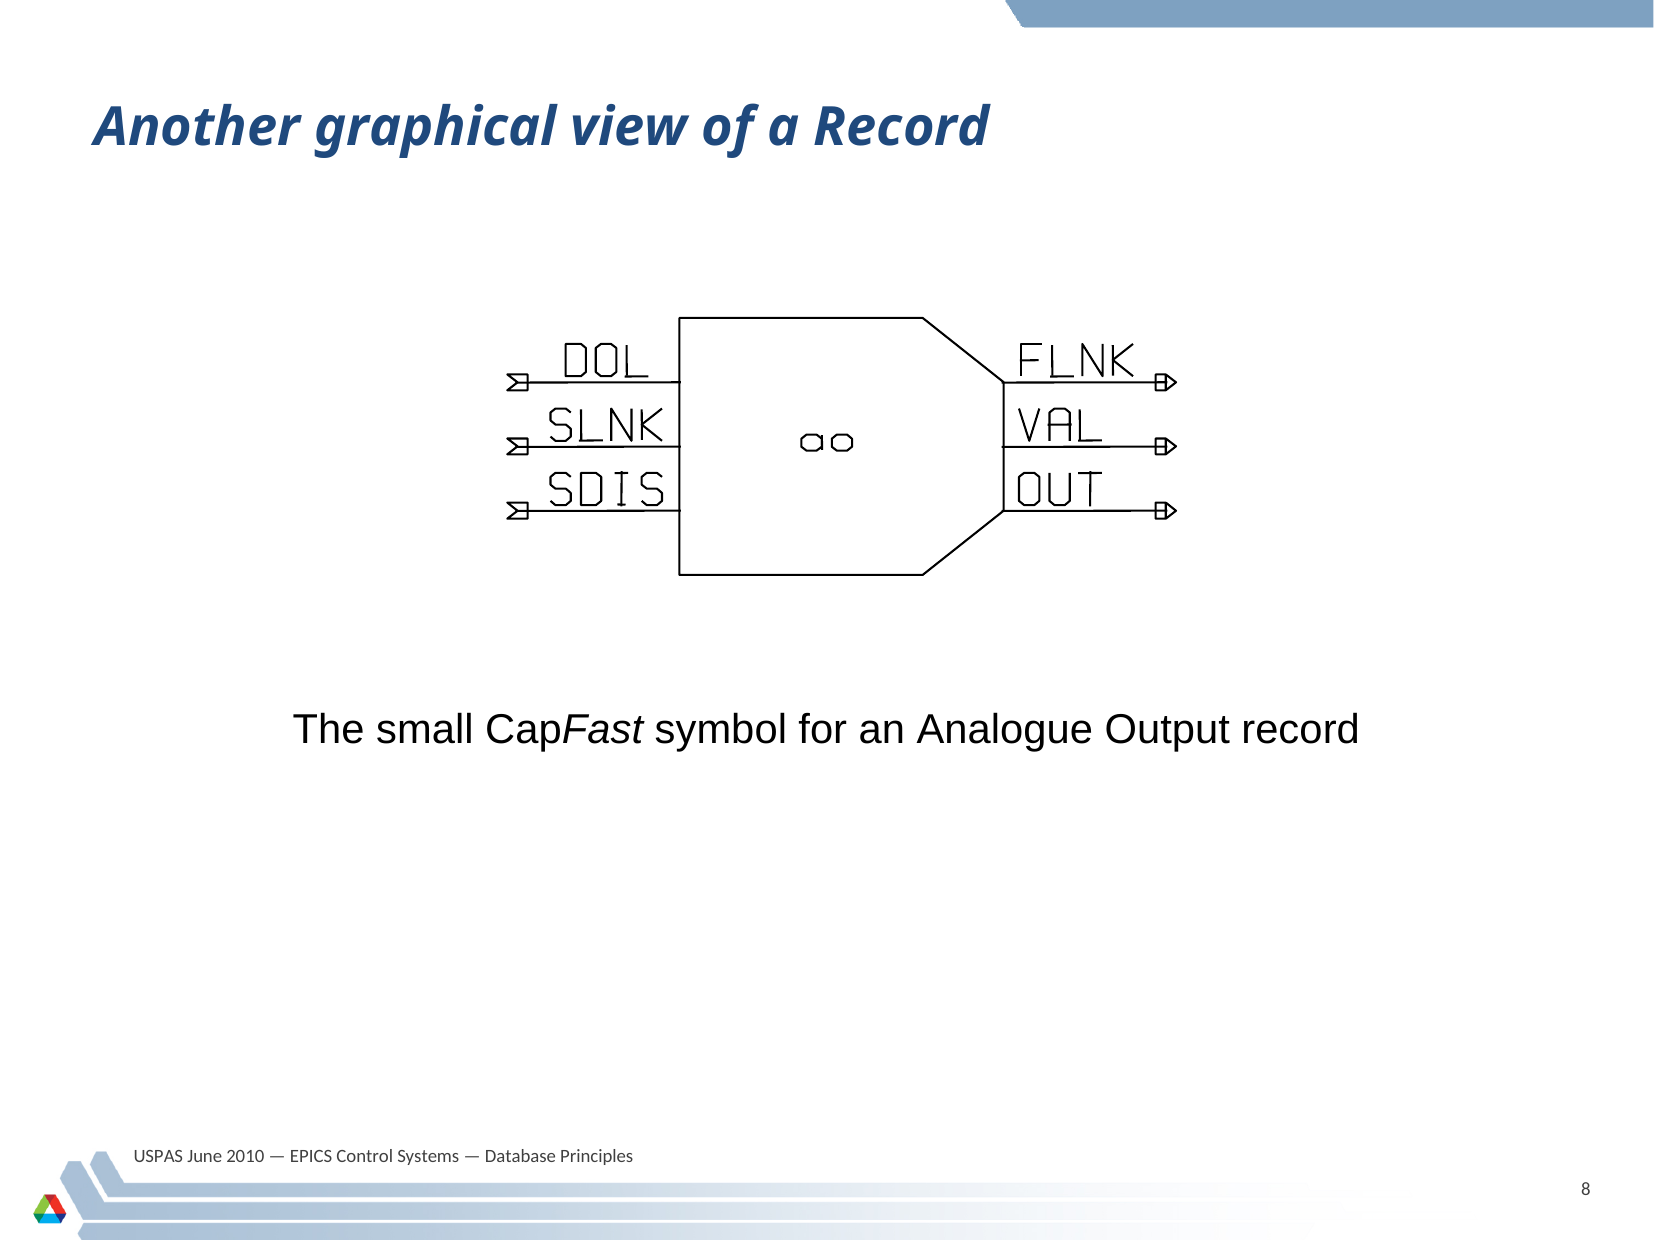

# Another graphical view of a Record
The small CapFast symbol for an Analogue Output record
USPAS June 2010 — EPICS Control Systems — Database Principles
8